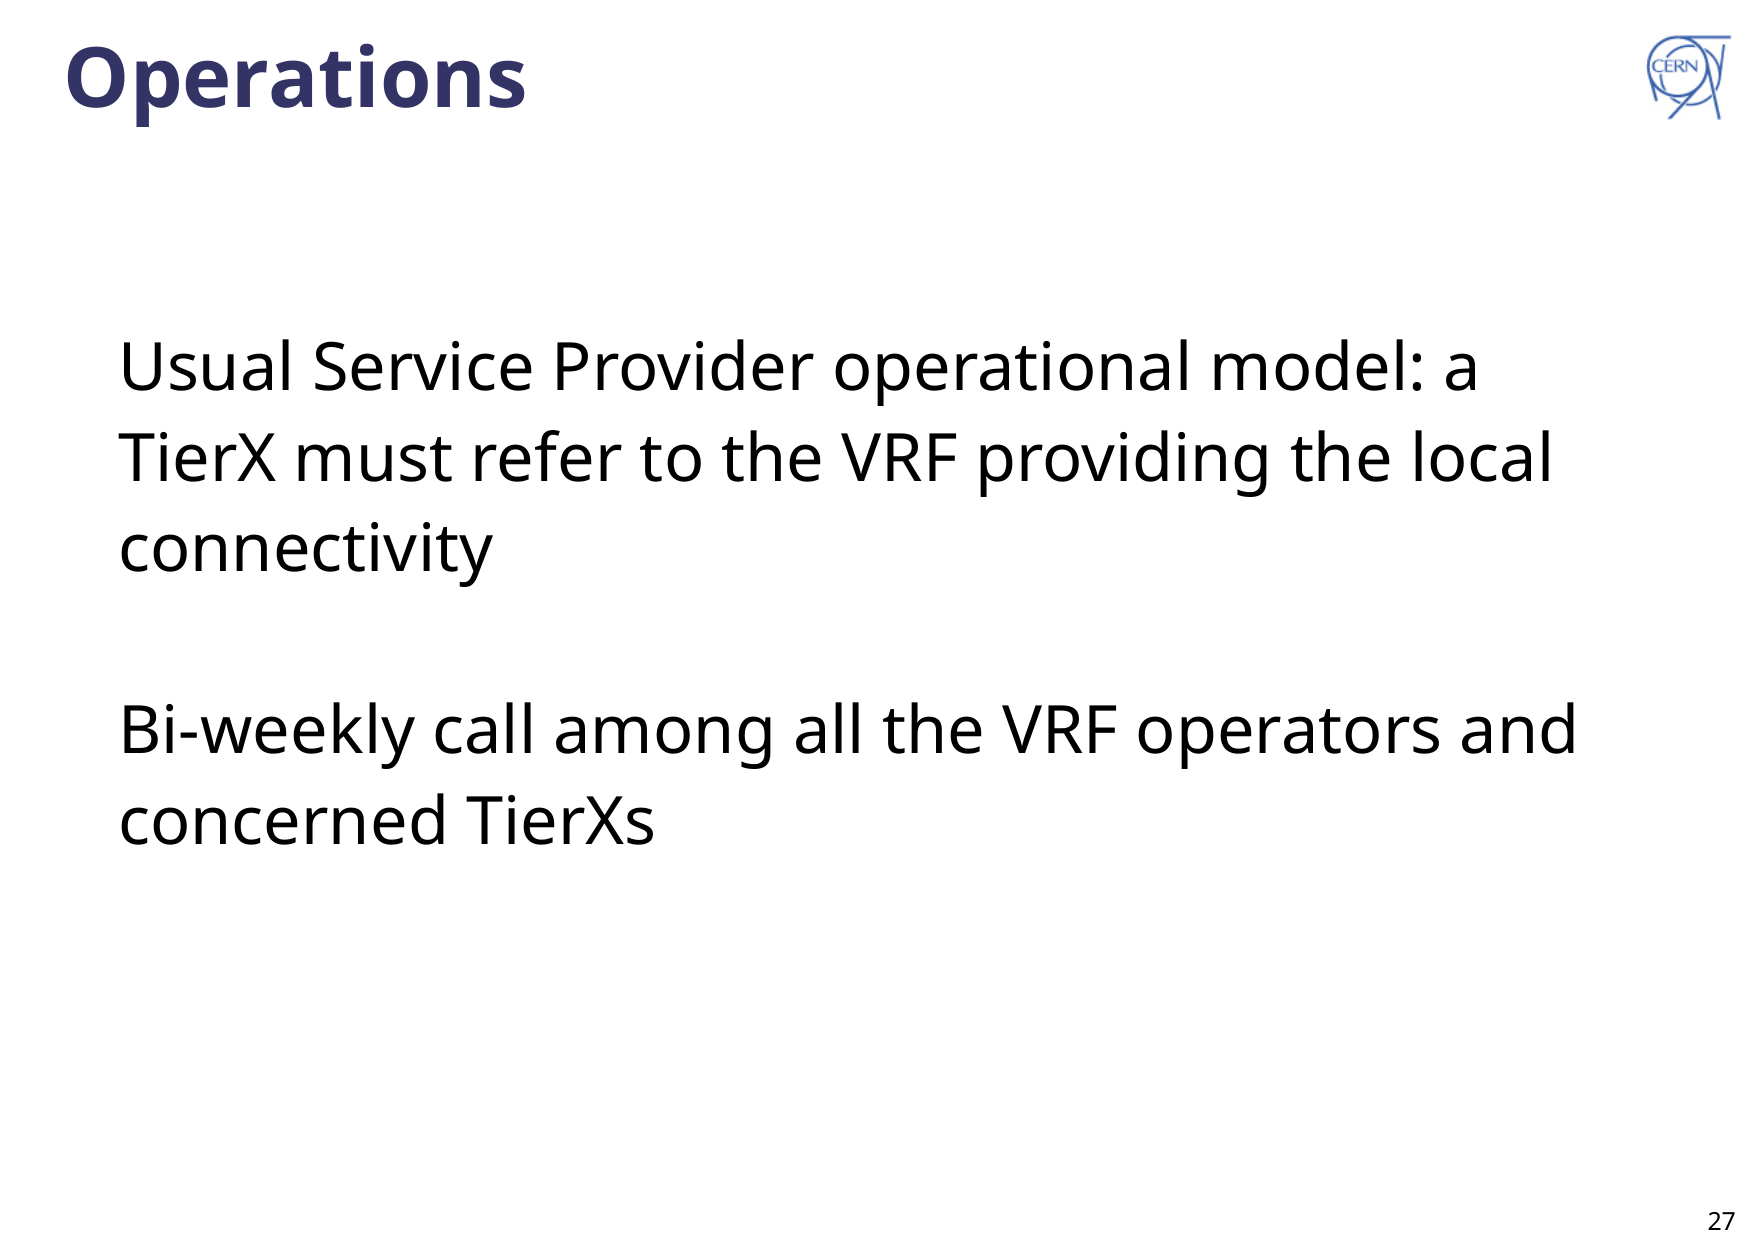

# Operations
Usual Service Provider operational model: a TierX must refer to the VRF providing the local connectivity
Bi-weekly call among all the VRF operators and concerned TierXs
27